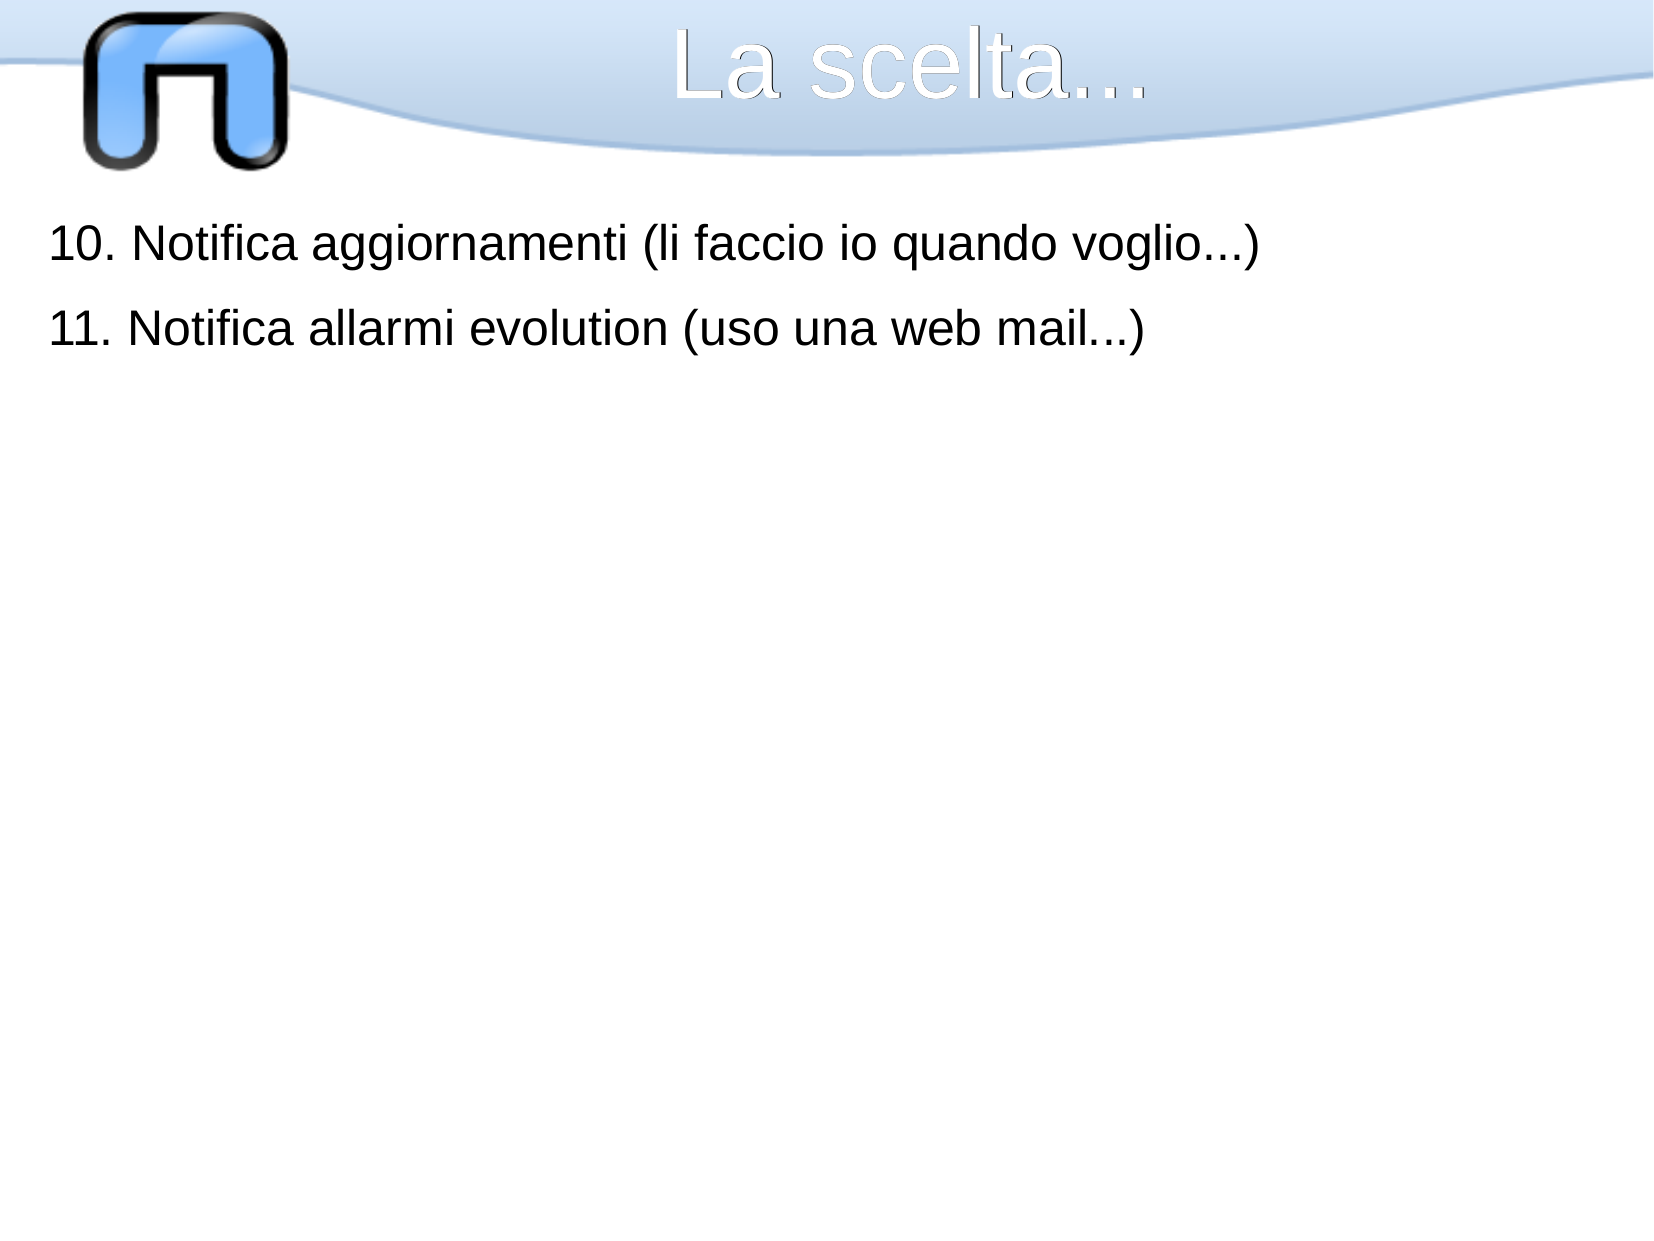

La scelta...
# 10. Notifica aggiornamenti (li faccio io quando voglio...)
11. Notifica allarmi evolution (uso una web mail...)